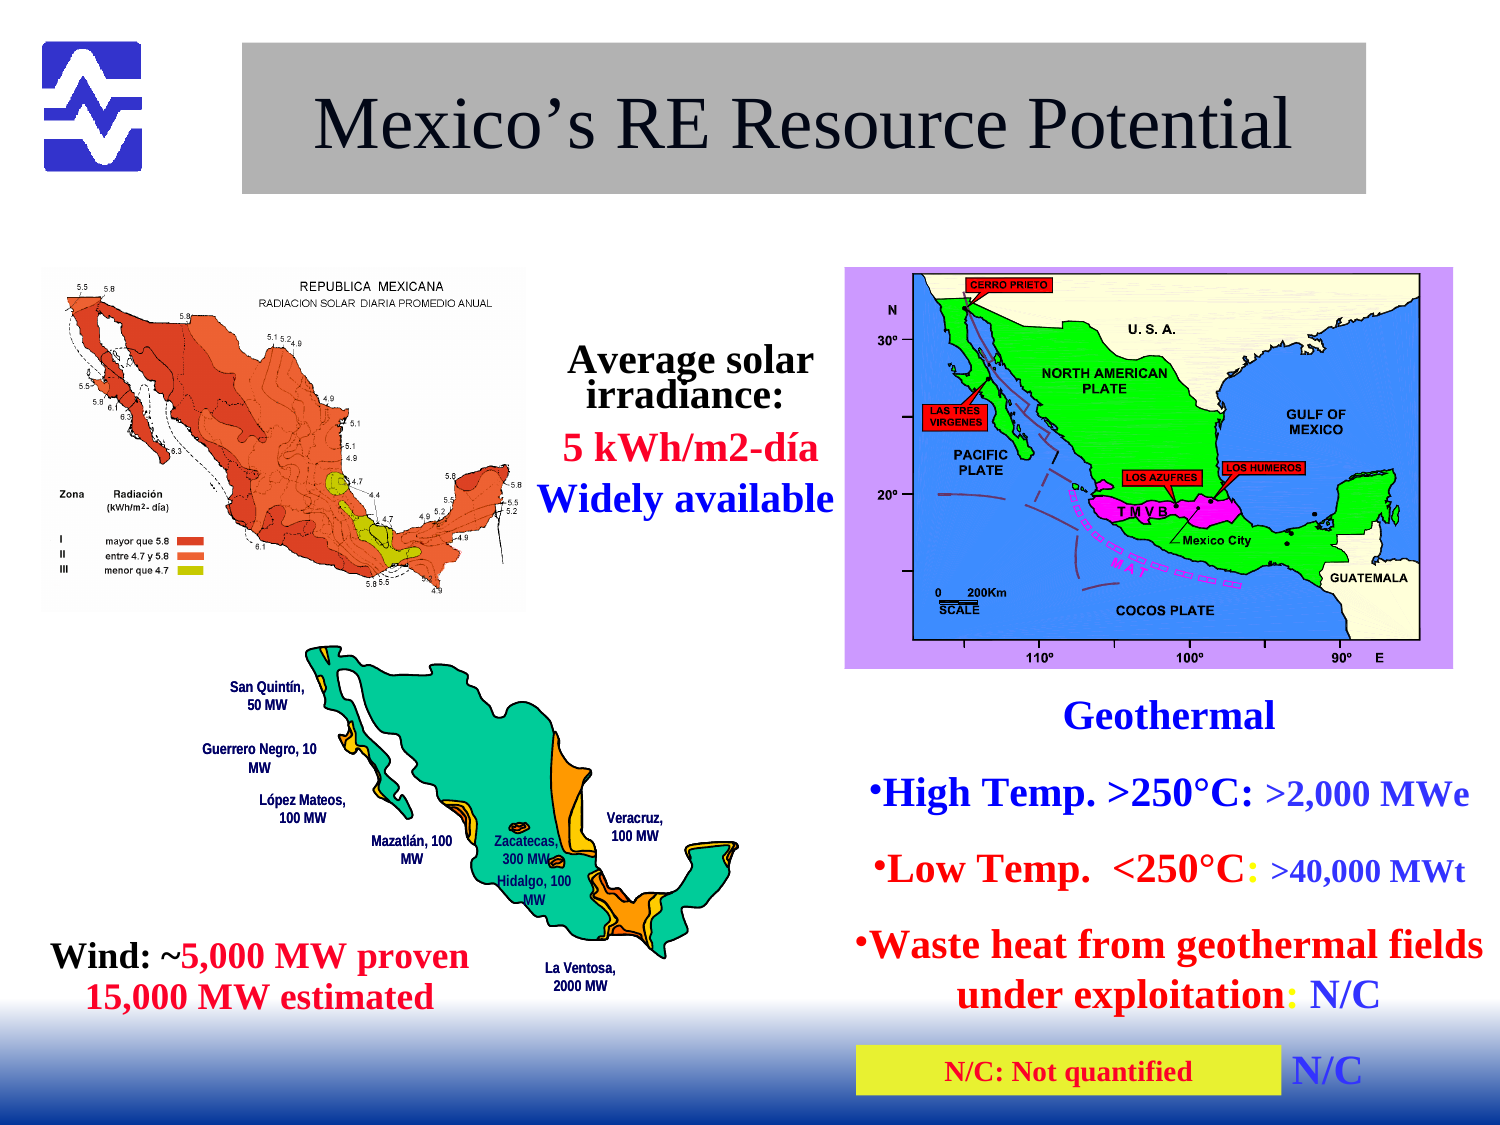

# Mexico’s RE Resource Potential
Average solar irradiance:
5 kWh/m2-día
Widely available
Geothermal
High Temp. >250°C: >2,000 MWe
Low Temp. <250°C: >40,000 MWt
Waste heat from geothermal fields under exploitation: N/C
Geopressurized: N/C
Wind: ~5,000 MW proven
15,000 MW estimated
N/C: Not quantified